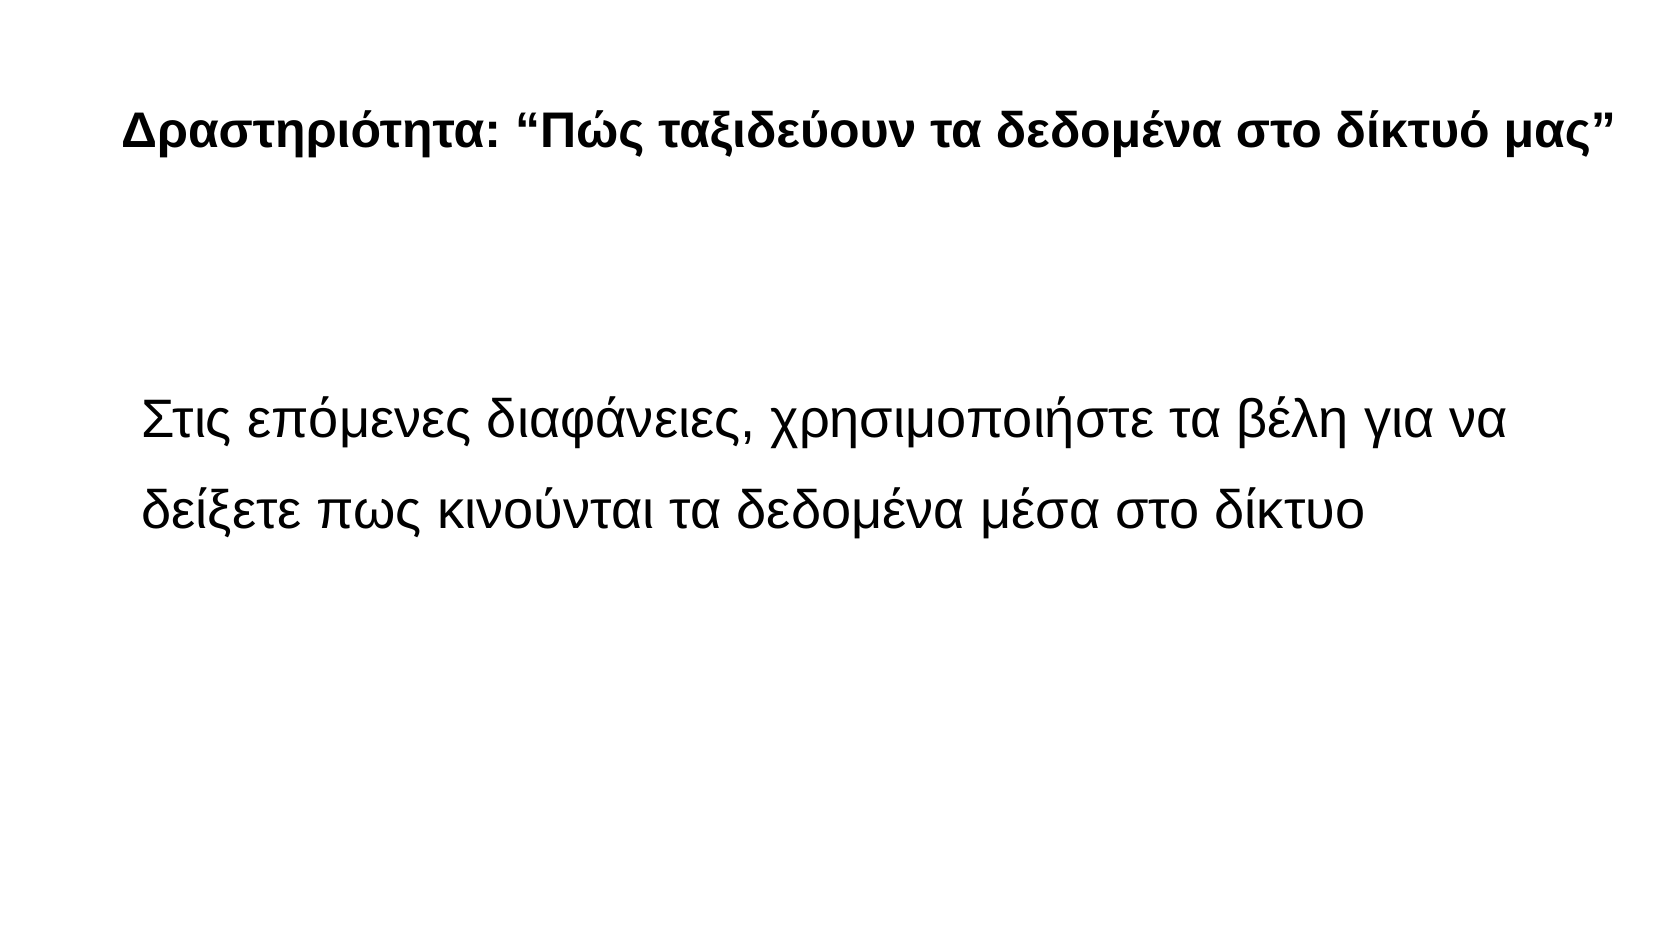

Δραστηριότητα: “Πώς ταξιδεύουν τα δεδομένα στο δίκτυό μας”
# Στις επόμενες διαφάνειες, χρησιμοποιήστε τα βέλη για να δείξετε πως κινούνται τα δεδομένα μέσα στο δίκτυο